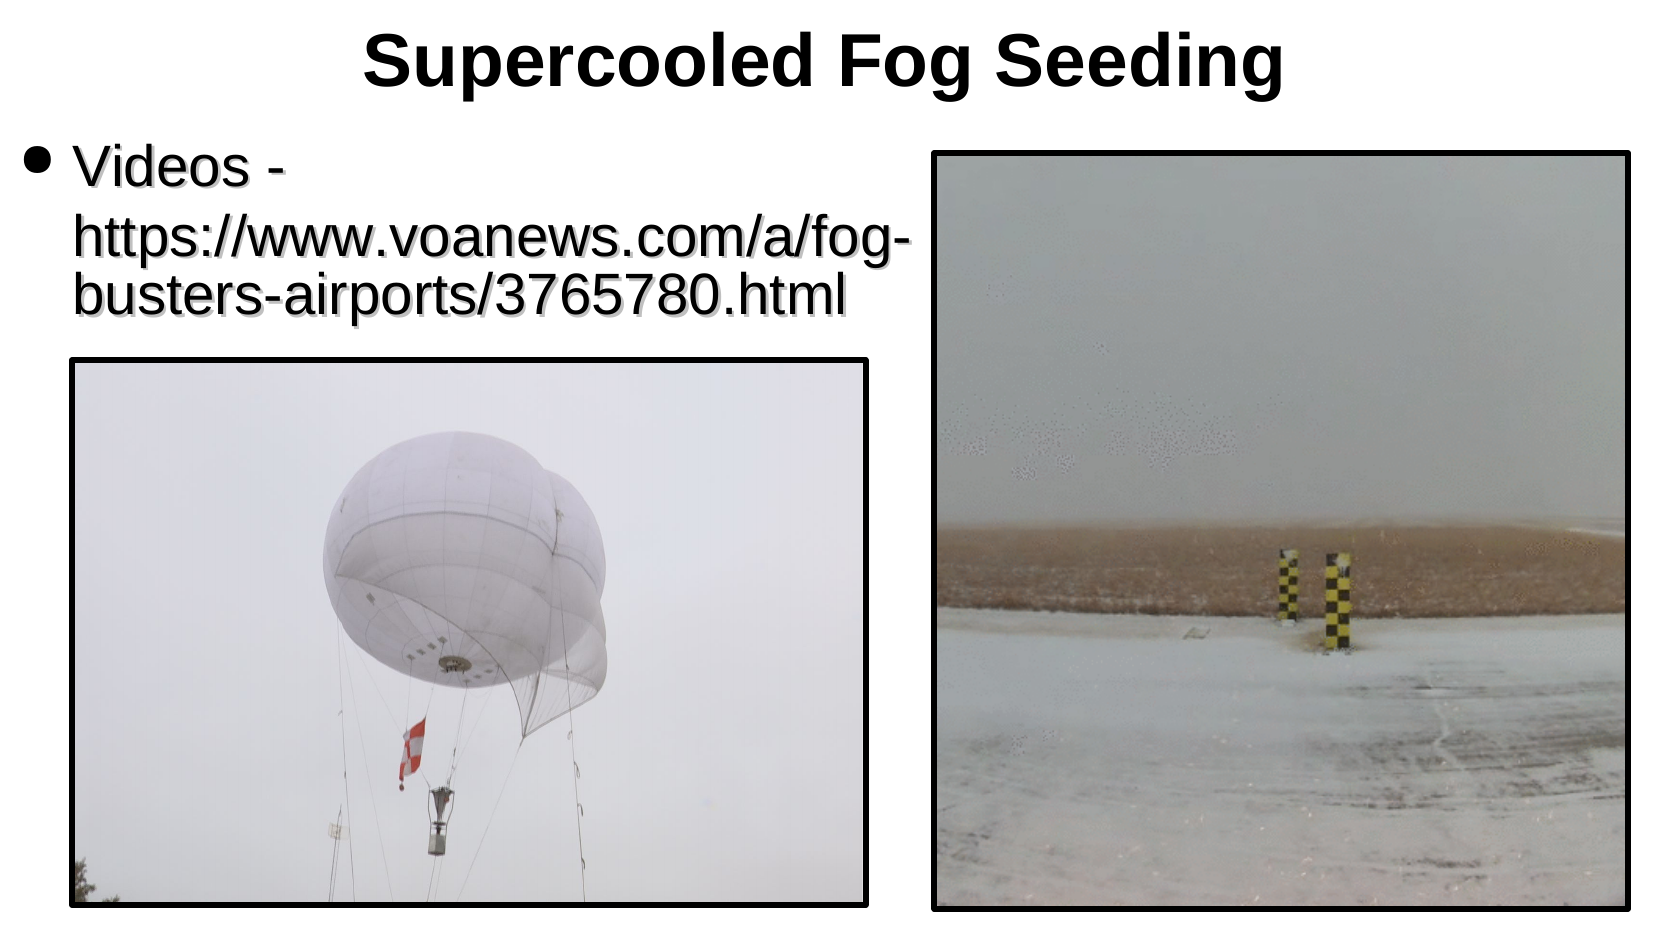

# Supercooled Fog Seeding
 Videos - https://www.voanews.com/a/fog-busters-airports/3765780.html